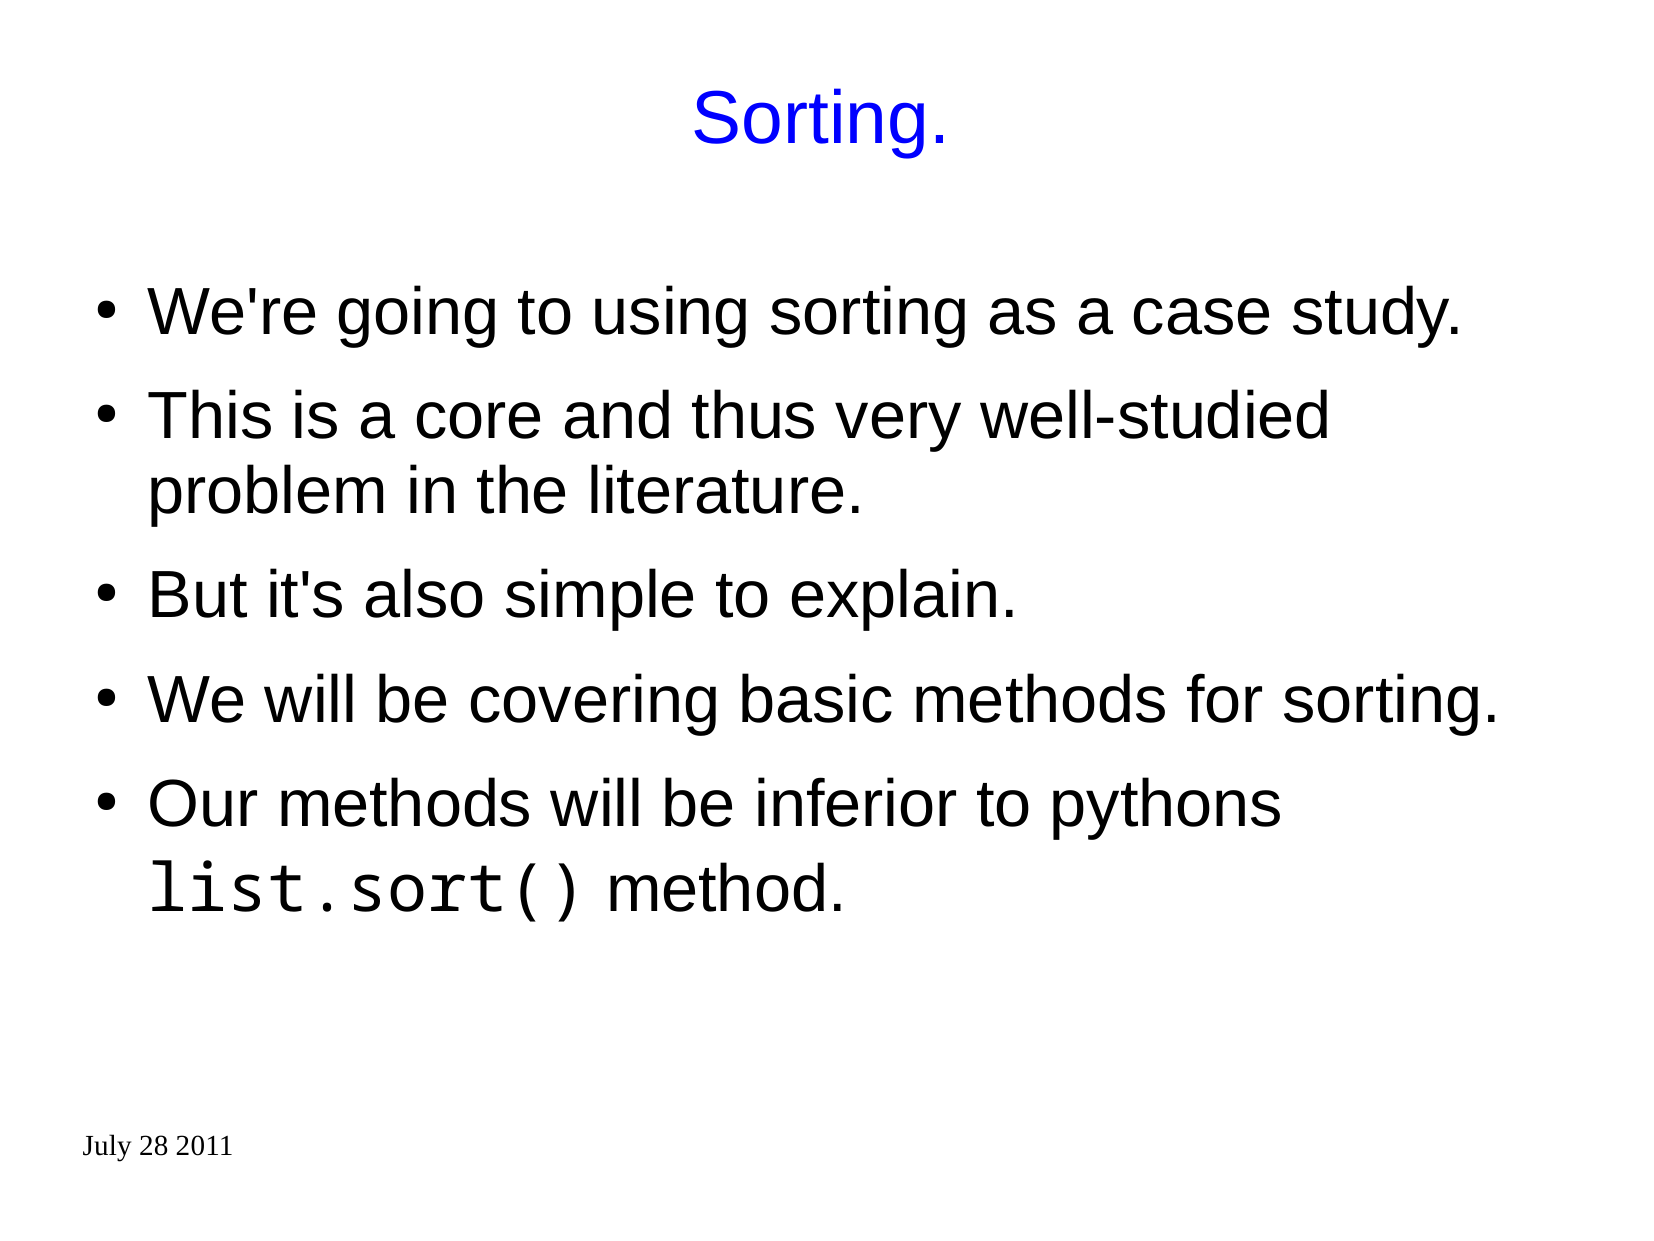

# Sorting.
We're going to using sorting as a case study.
This is a core and thus very well-studied problem in the literature.
But it's also simple to explain.
We will be covering basic methods for sorting.
Our methods will be inferior to pythons list.sort() method.
July 28 2011